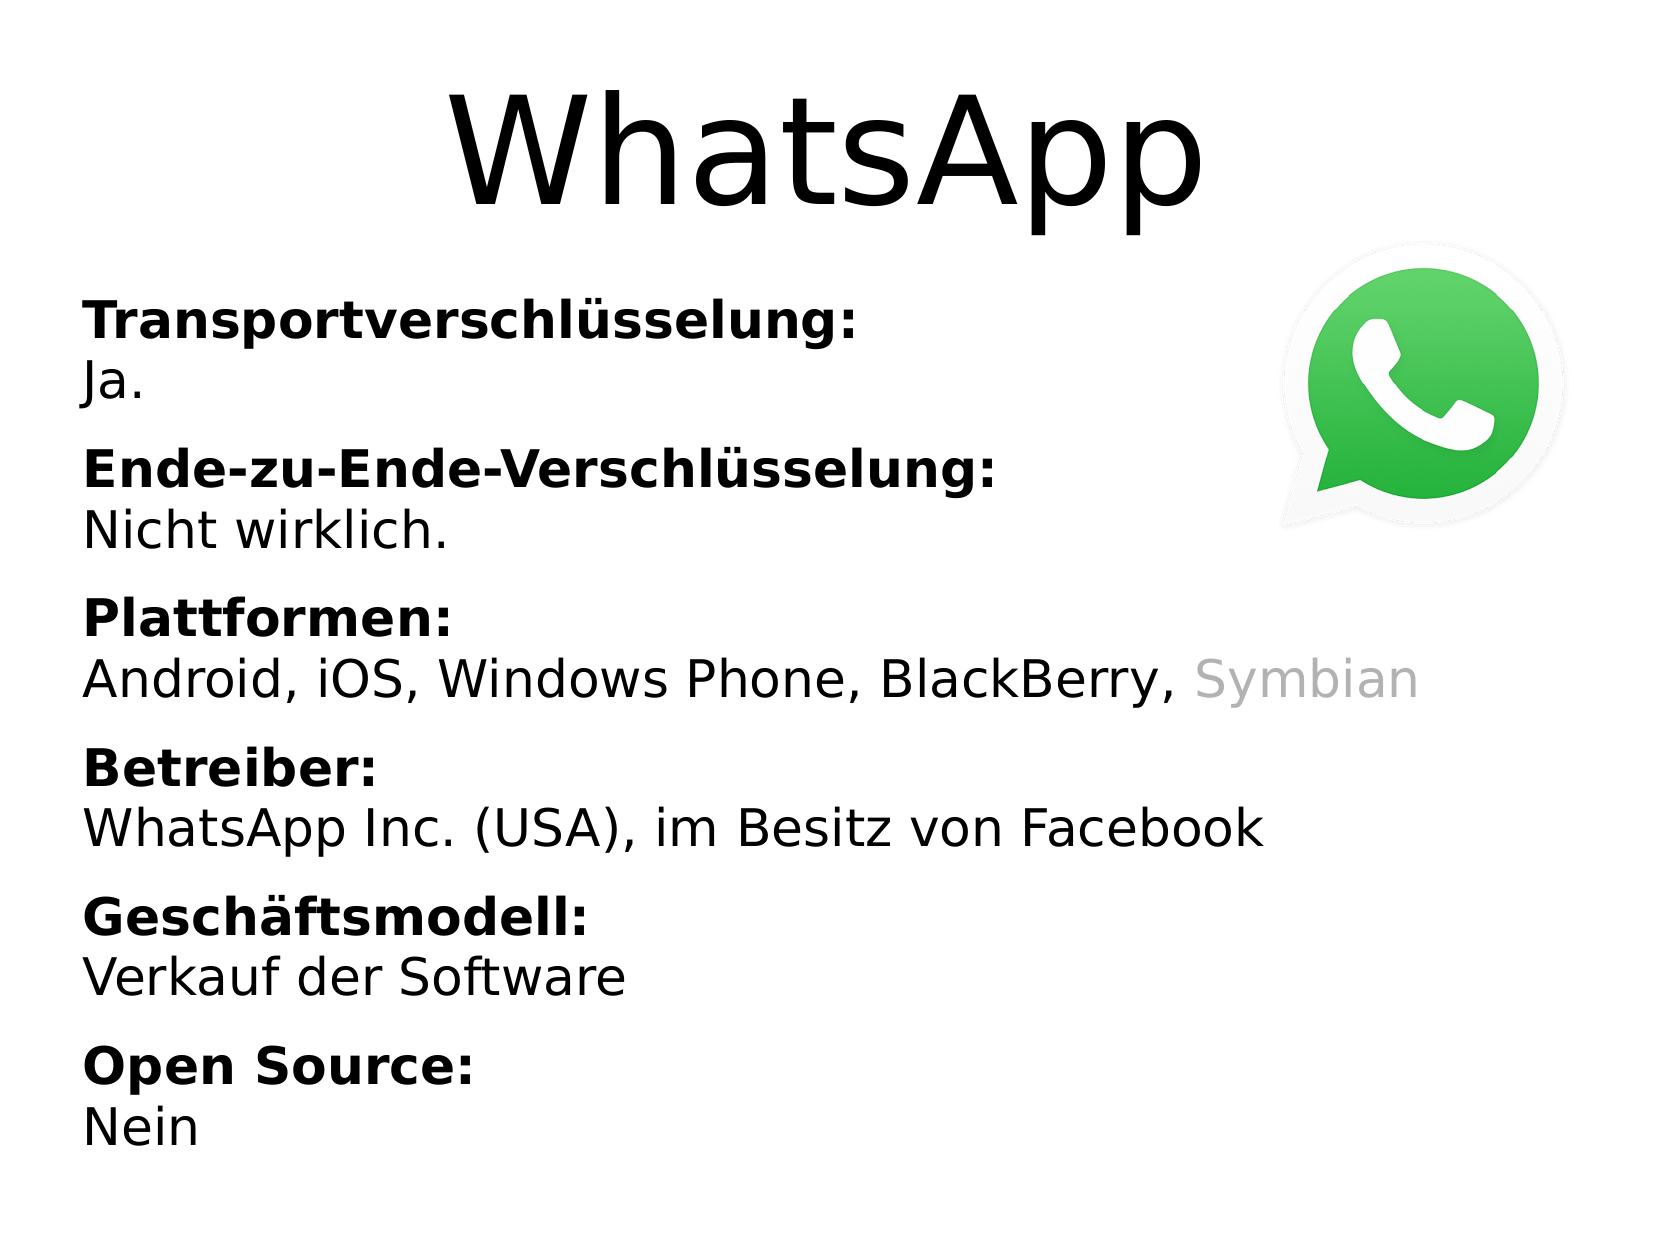

# WhatsApp
Transportverschlüsselung:
Ja.
Ende-zu-Ende-Verschlüsselung:
Nicht wirklich.
Plattformen:
Android, iOS, Windows Phone, BlackBerry, Symbian
Betreiber:
WhatsApp Inc. (USA), im Besitz von Facebook
Geschäftsmodell:
Verkauf der Software
Open Source:
Nein